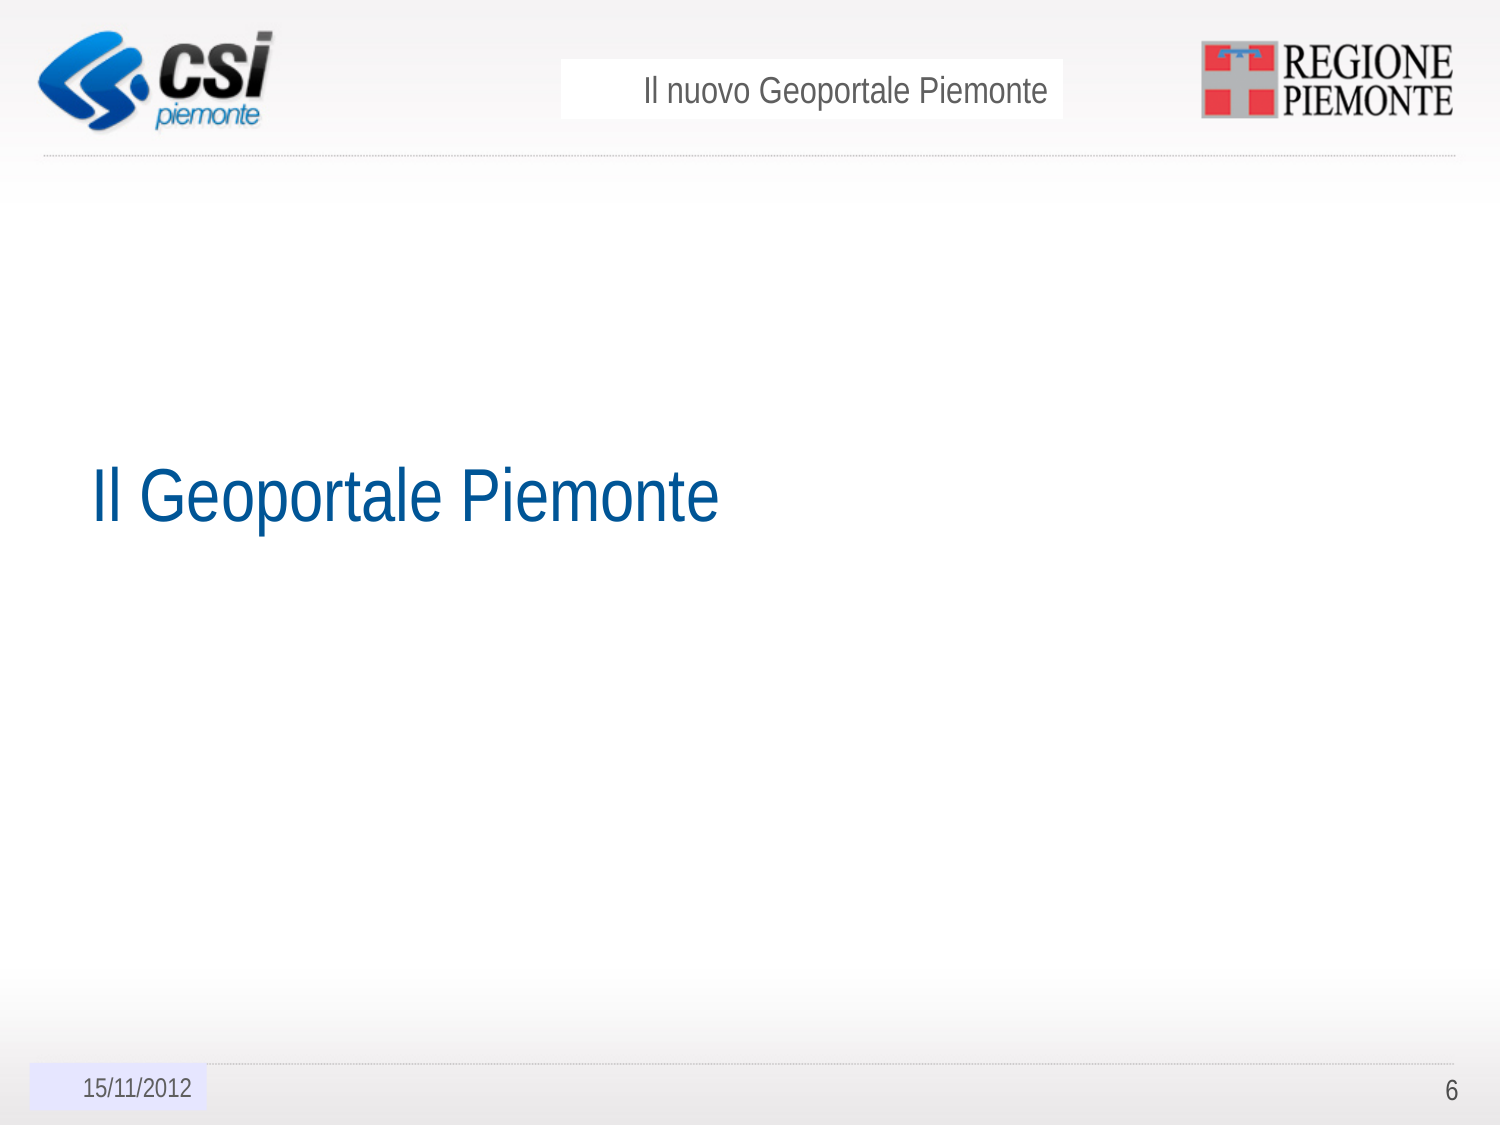

Il nuovo Geoportale Piemonte
# Il Geoportale Piemonte
15/11/2012